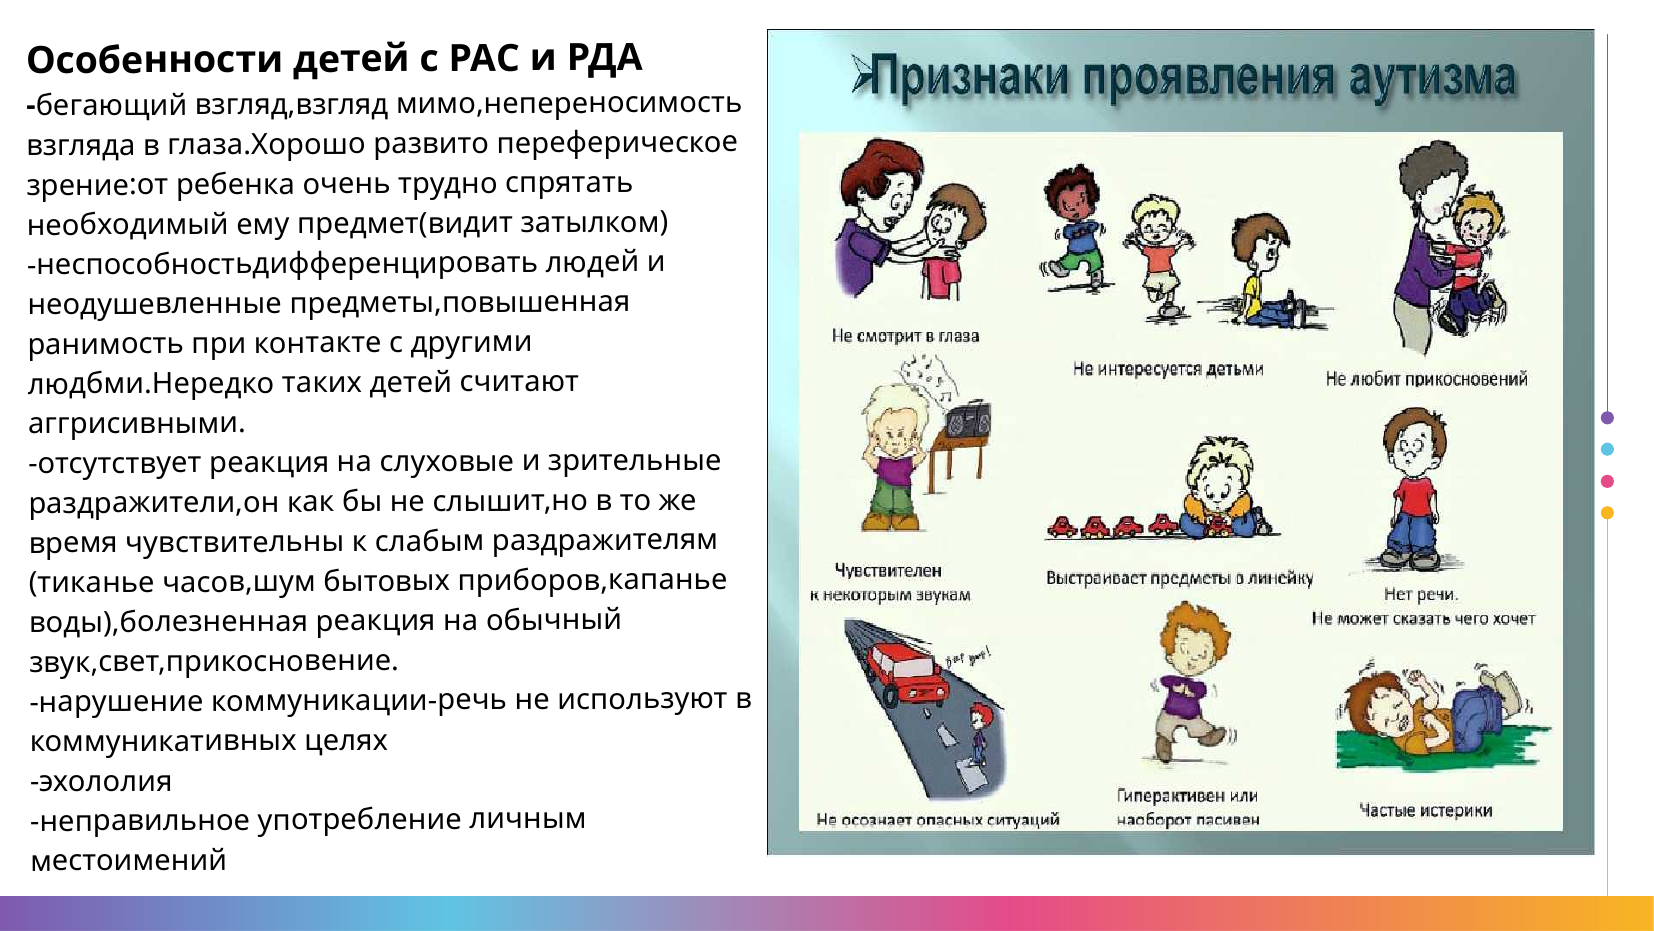

# Особенности детей с РАС и РДА -бегающий взгляд,взгляд мимо,непереносимость взгляда в глаза.Хорошо развито переферическое зрение:от ребенка очень трудно спрятать необходимый ему предмет(видит затылком) -неспособностьдифференцировать людей и неодушевленные предметы,повышенная ранимость при контакте с другими людбми.Нередко таких детей считают аггрисивными. -отсутствует реакция на слуховые и зрительные раздражители,он как бы не слышит,но в то же время чувствительны к слабым раздражителям (тиканье часов,шум бытовых приборов,капанье воды),болезненная реакция на обычный звук,свет,прикосновение. -нарушение коммуникации-речь не используют в коммуникативных целях -эхололия -неправильное употребление личным местоимений